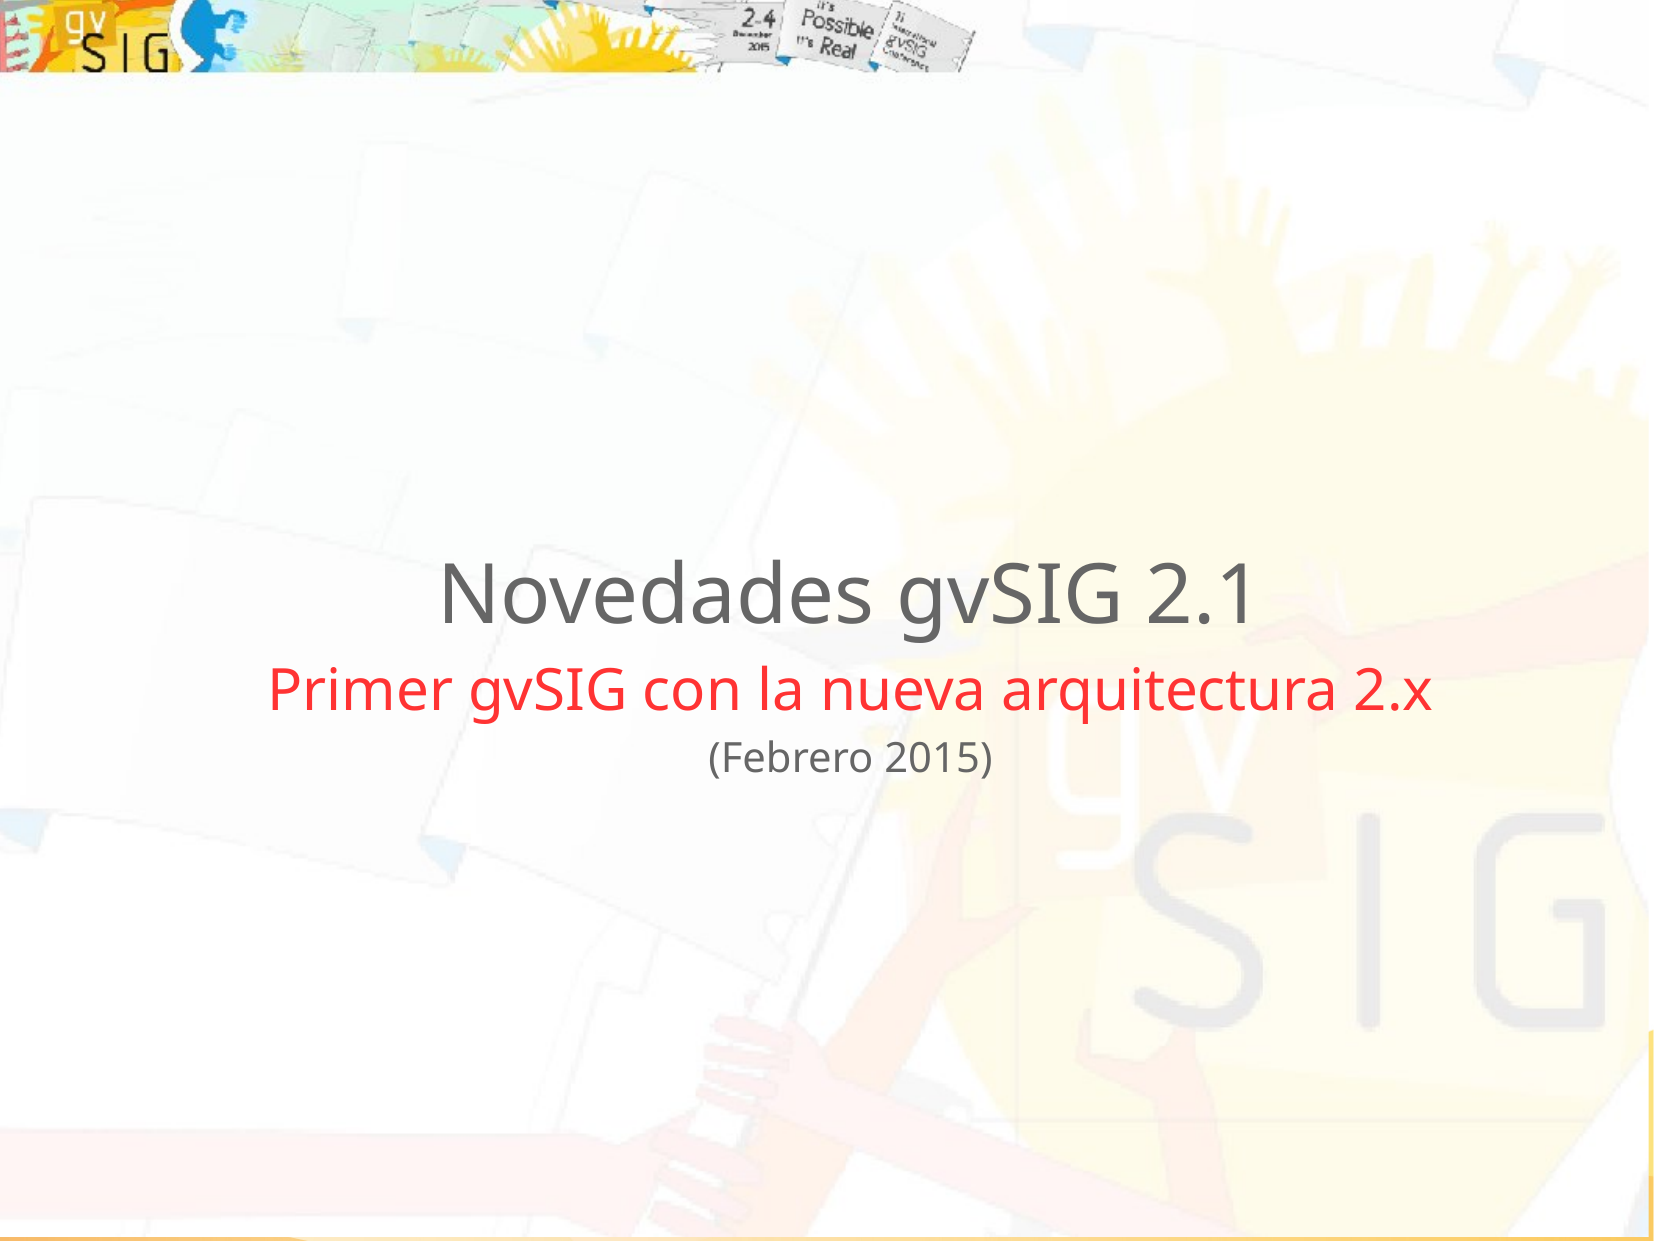

# Novedades gvSIG 2.1 Primer gvSIG con la nueva arquitectura 2.x (Febrero 2015)